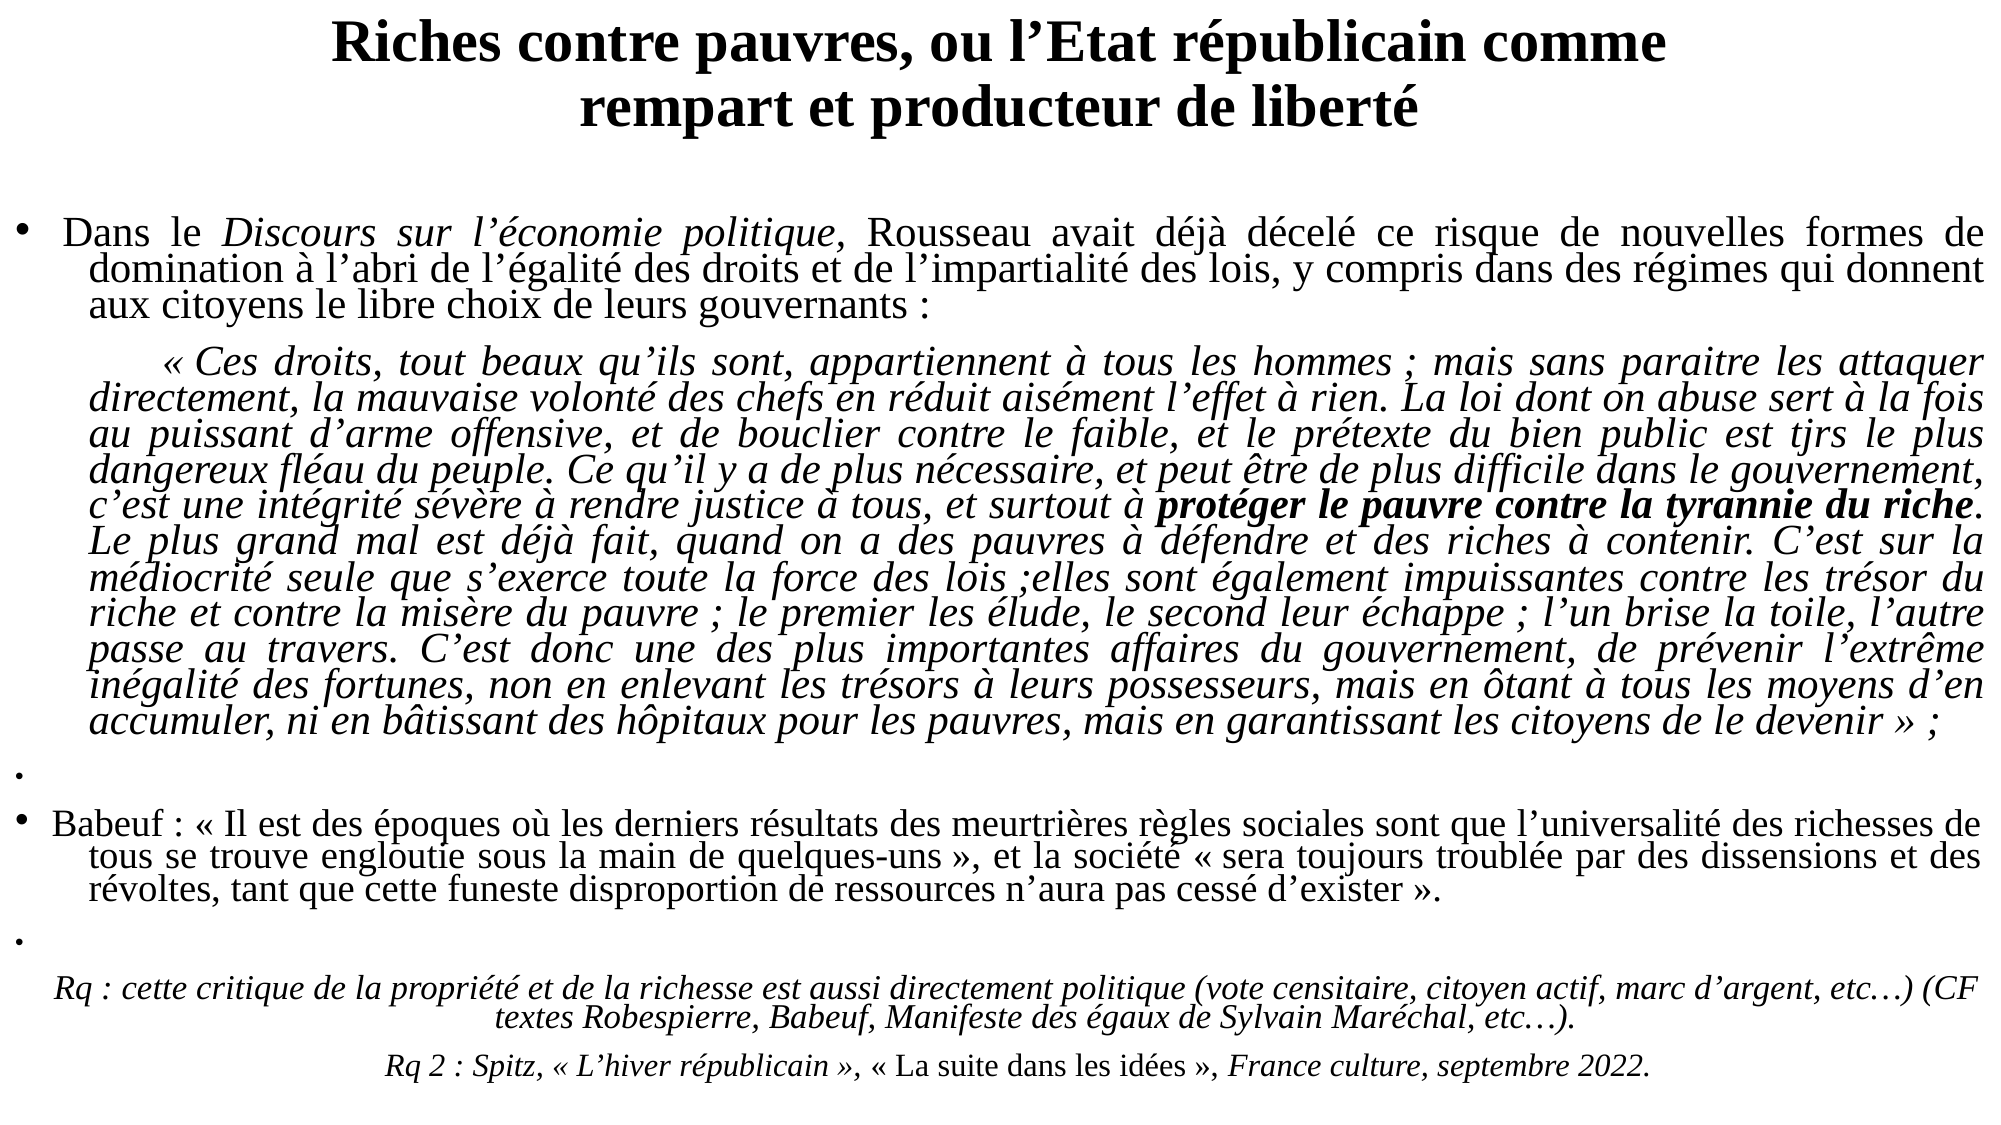

# Riches contre pauvres, ou l’Etat républicain comme rempart et producteur de liberté
 Dans le Discours sur l’économie politique, Rousseau avait déjà décelé ce risque de nouvelles formes de domination à l’abri de l’égalité des droits et de l’impartialité des lois, y compris dans des régimes qui donnent aux citoyens le libre choix de leurs gouvernants :
	« Ces droits, tout beaux qu’ils sont, appartiennent à tous les hommes ; mais sans paraitre les attaquer directement, la mauvaise volonté des chefs en réduit aisément l’effet à rien. La loi dont on abuse sert à la fois au puissant d’arme offensive, et de bouclier contre le faible, et le prétexte du bien public est tjrs le plus dangereux fléau du peuple. Ce qu’il y a de plus nécessaire, et peut être de plus difficile dans le gouvernement, c’est une intégrité sévère à rendre justice à tous, et surtout à protéger le pauvre contre la tyrannie du riche. Le plus grand mal est déjà fait, quand on a des pauvres à défendre et des riches à contenir. C’est sur la médiocrité seule que s’exerce toute la force des lois ;elles sont également impuissantes contre les trésor du riche et contre la misère du pauvre ; le premier les élude, le second leur échappe ; l’un brise la toile, l’autre passe au travers. C’est donc une des plus importantes affaires du gouvernement, de prévenir l’extrême inégalité des fortunes, non en enlevant les trésors à leurs possesseurs, mais en ôtant à tous les moyens d’en accumuler, ni en bâtissant des hôpitaux pour les pauvres, mais en garantissant les citoyens de le devenir » ;
Babeuf : « Il est des époques où les derniers résultats des meurtrières règles sociales sont que l’universalité des richesses de tous se trouve engloutie sous la main de quelques-uns », et la société « sera toujours troublée par des dissensions et des révoltes, tant que cette funeste disproportion de ressources n’aura pas cessé d’exister ».
Rq : cette critique de la propriété et de la richesse est aussi directement politique (vote censitaire, citoyen actif, marc d’argent, etc…) (CF textes Robespierre, Babeuf, Manifeste des égaux de Sylvain Maréchal, etc…).
Rq 2 : Spitz, « L’hiver républicain », « La suite dans les idées », France culture, septembre 2022.